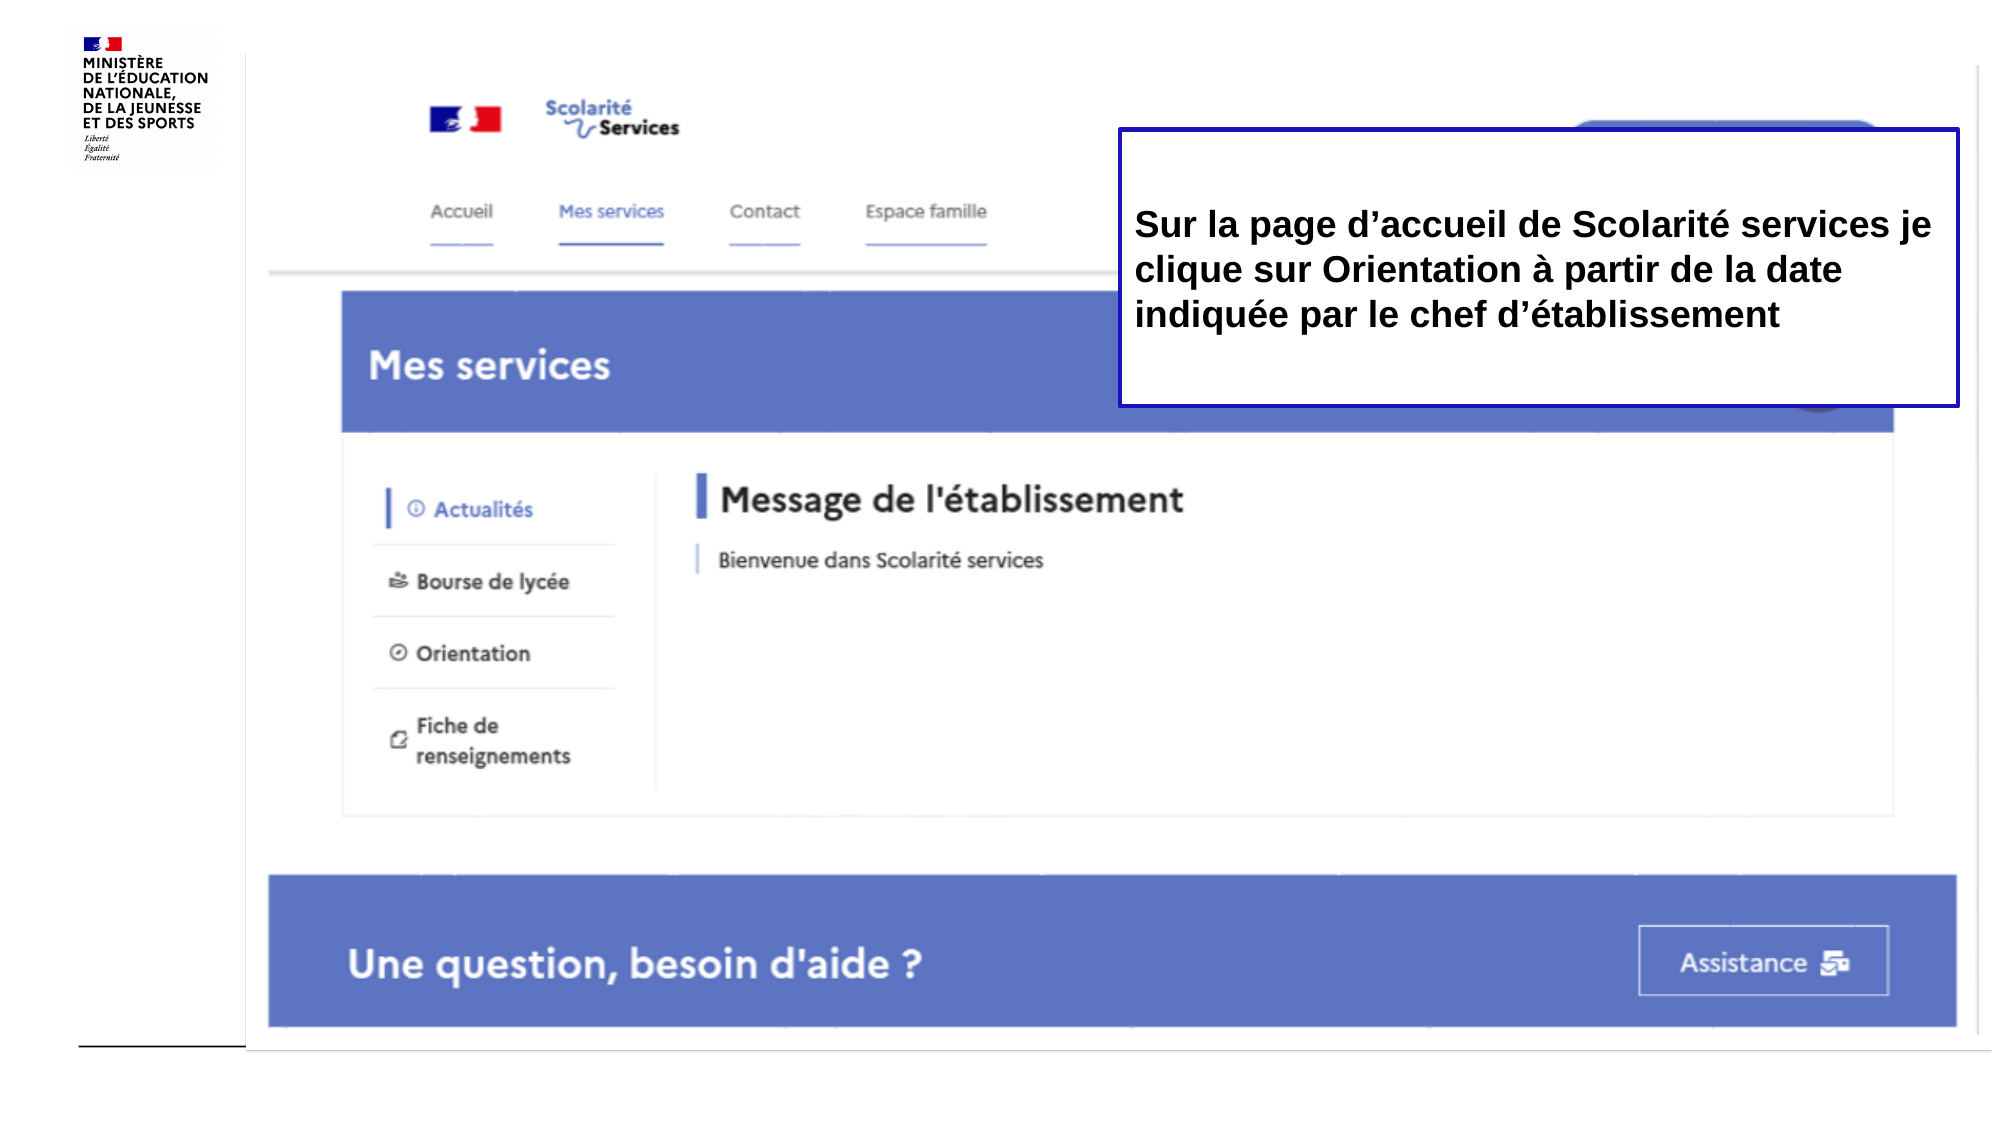

Sur la page d’accueil de Scolarité services je clique sur Orientation à partir de la date indiquée par le chef d’établissement